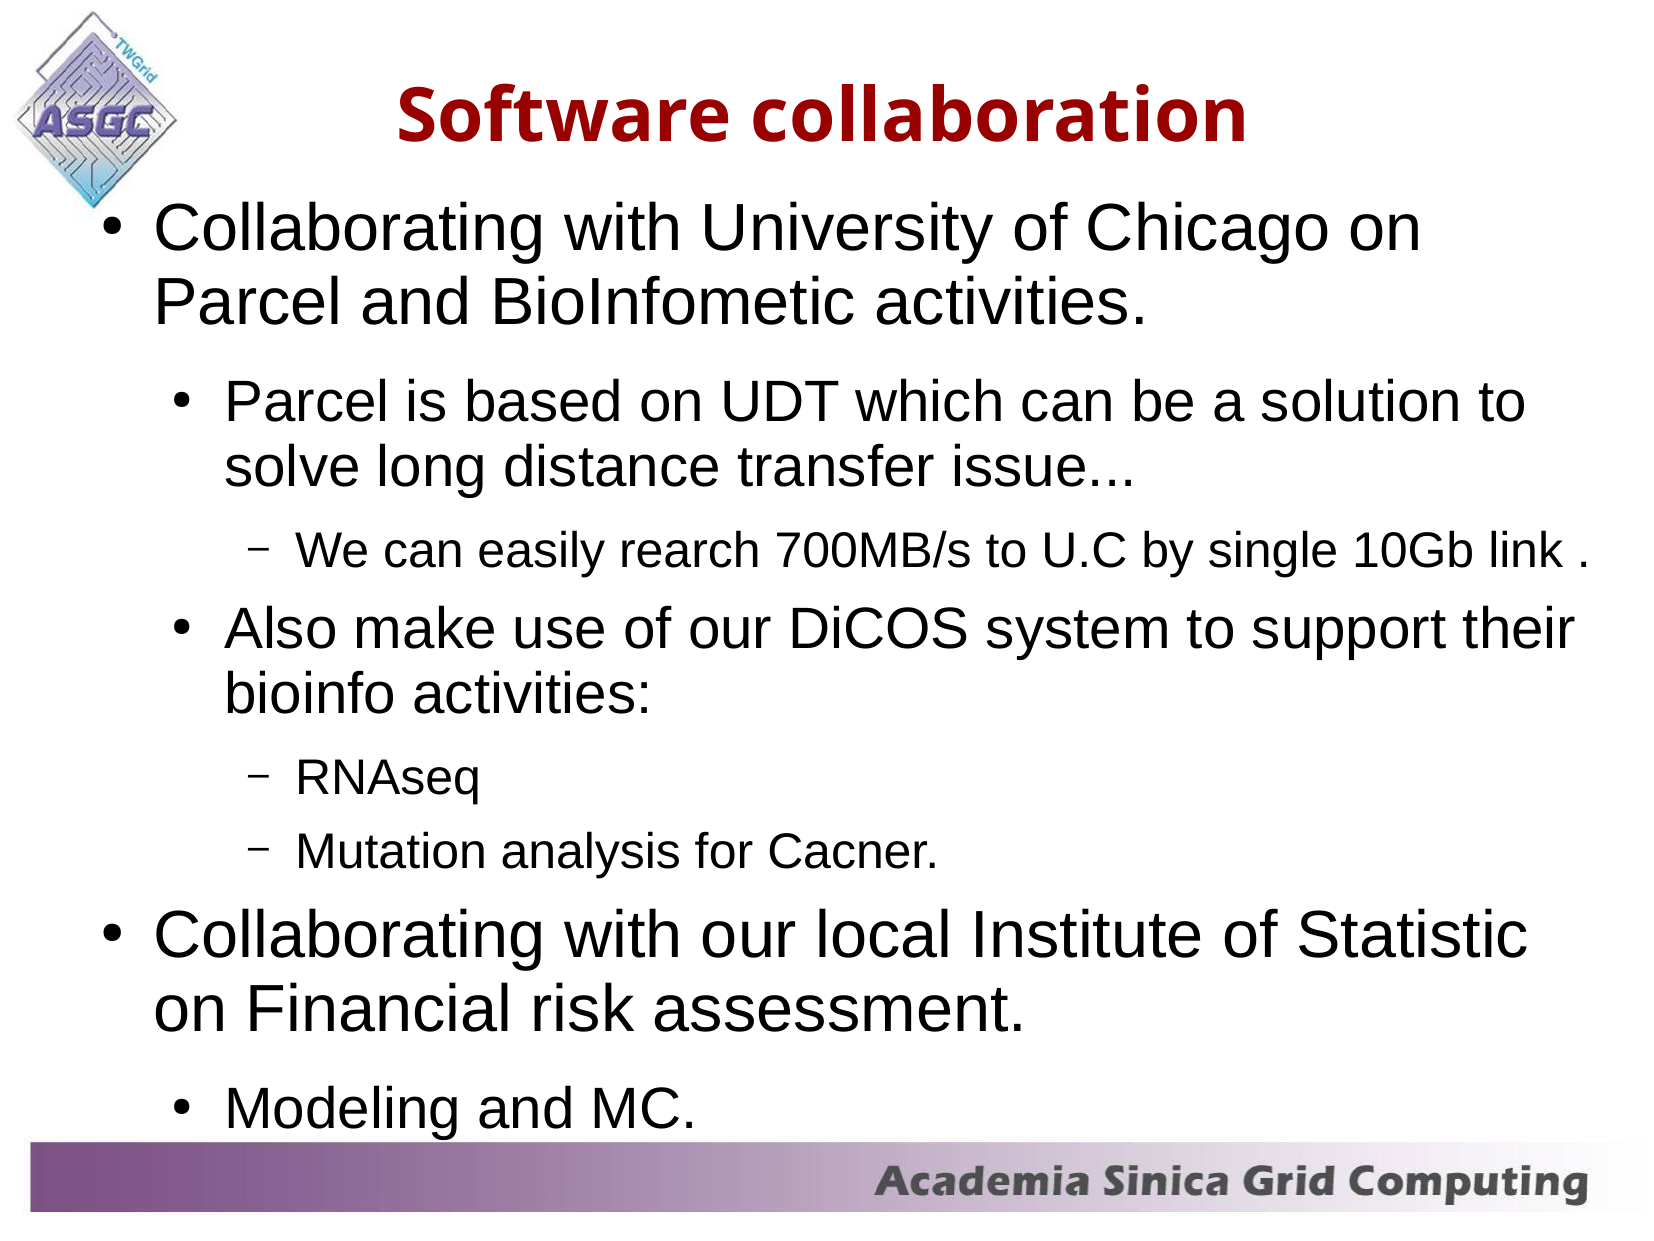

# Software collaboration
Collaborating with University of Chicago on Parcel and BioInfometic activities.
Parcel is based on UDT which can be a solution to solve long distance transfer issue...
We can easily rearch 700MB/s to U.C by single 10Gb link .
Also make use of our DiCOS system to support their bioinfo activities:
RNAseq
Mutation analysis for Cacner.
Collaborating with our local Institute of Statistic on Financial risk assessment.
Modeling and MC.